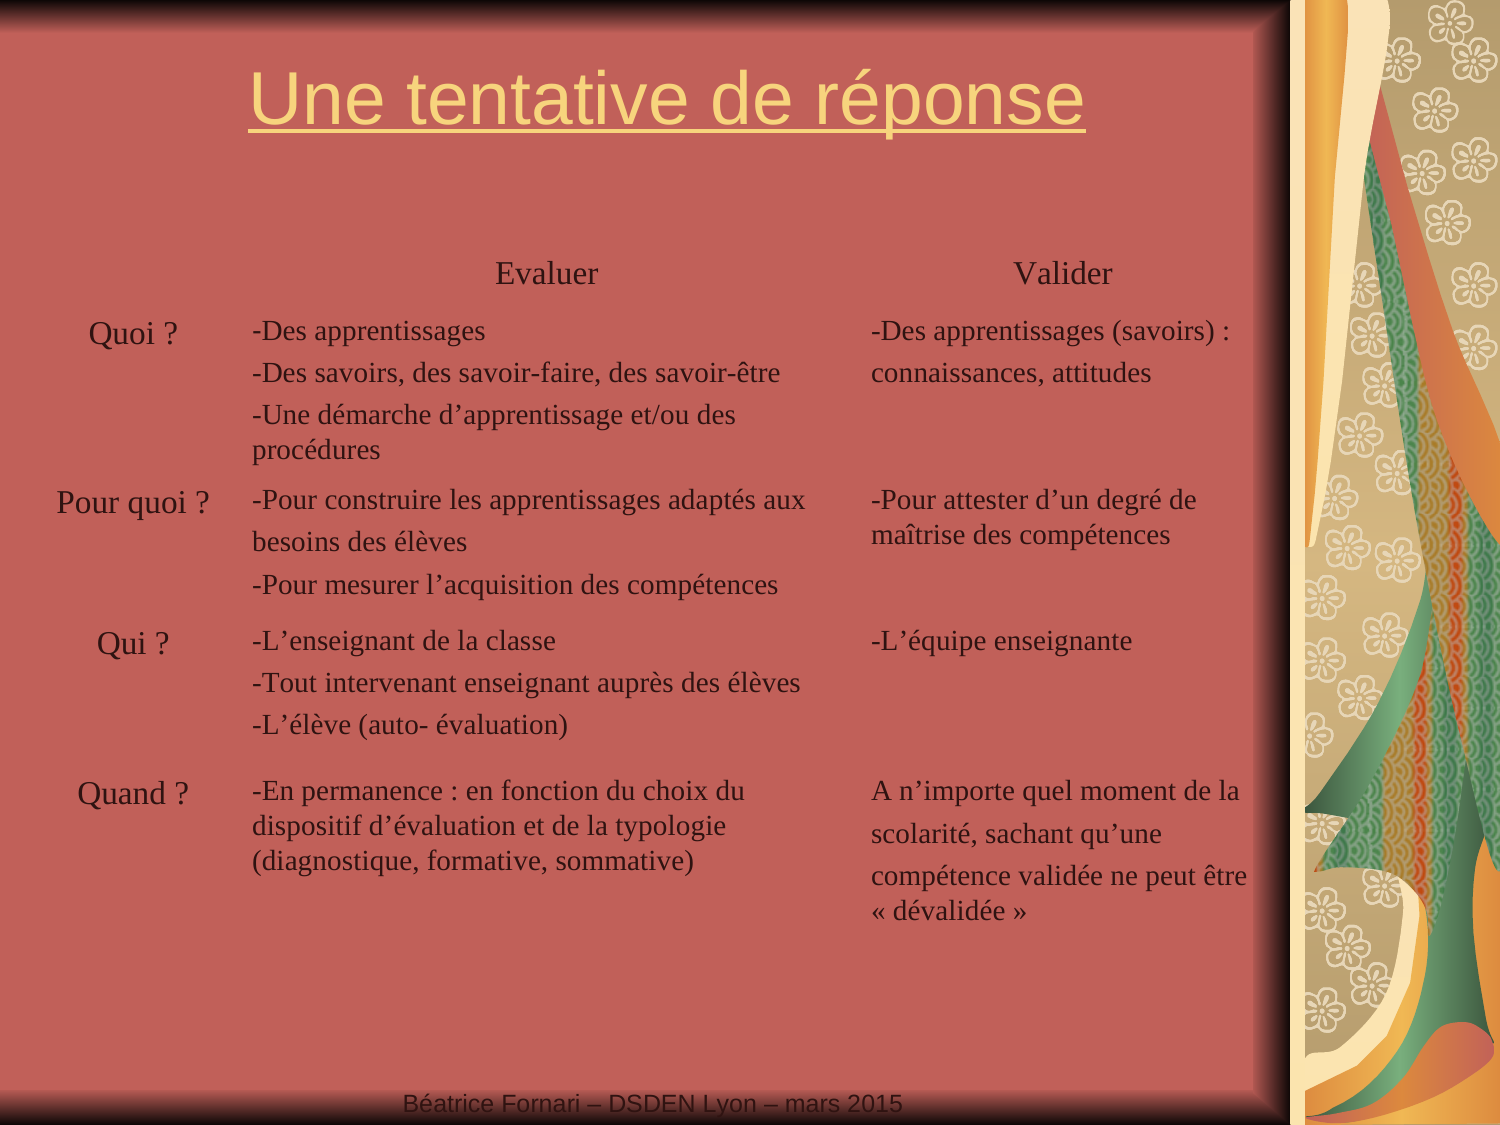

# Une tentative de réponse
| | Evaluer | Valider |
| --- | --- | --- |
| Quoi ? | -Des apprentissages -Des savoirs, des savoir-faire, des savoir-être -Une démarche d’apprentissage et/ou des procédures | -Des apprentissages (savoirs) : connaissances, attitudes |
| Pour quoi ? | -Pour construire les apprentissages adaptés aux besoins des élèves -Pour mesurer l’acquisition des compétences | -Pour attester d’un degré de maîtrise des compétences |
| Qui ? | -L’enseignant de la classe -Tout intervenant enseignant auprès des élèves -L’élève (auto- évaluation) | -L’équipe enseignante |
| Quand ? | -En permanence : en fonction du choix du dispositif d’évaluation et de la typologie (diagnostique, formative, sommative) | A n’importe quel moment de la scolarité, sachant qu’une compétence validée ne peut être « dévalidée » |
Béatrice Fornari – DSDEN Lyon – mars 2015